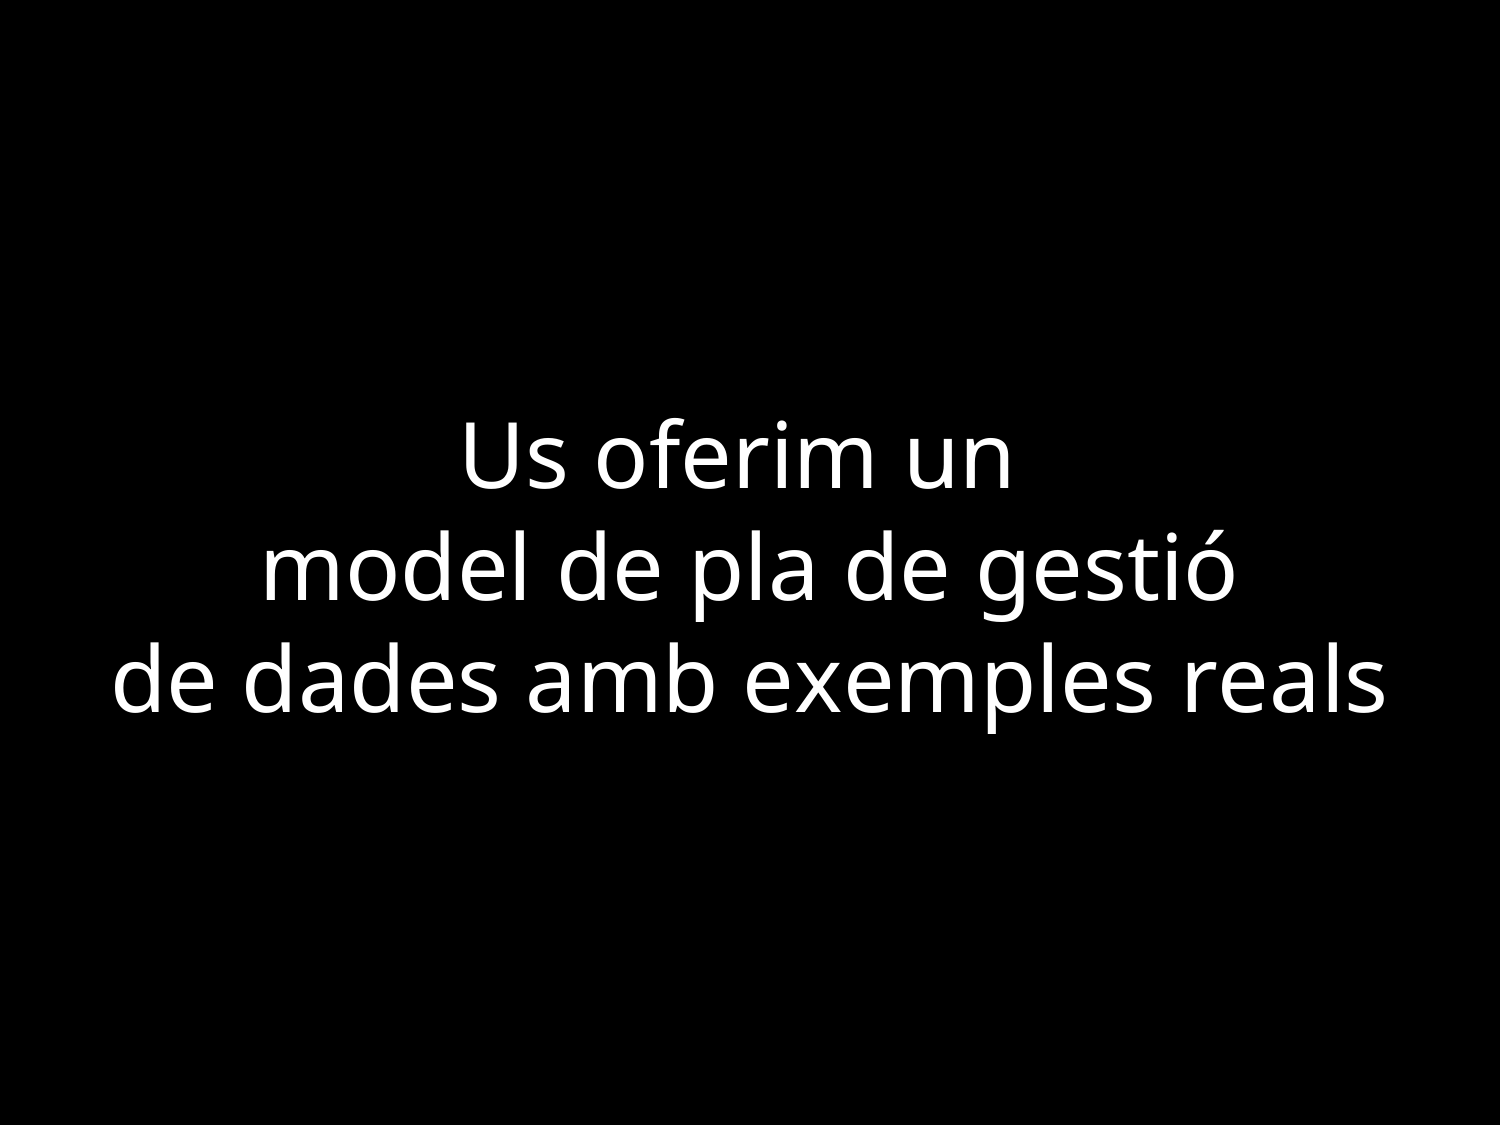

# Us oferim un
model de pla de gestió
de dades amb exemples reals